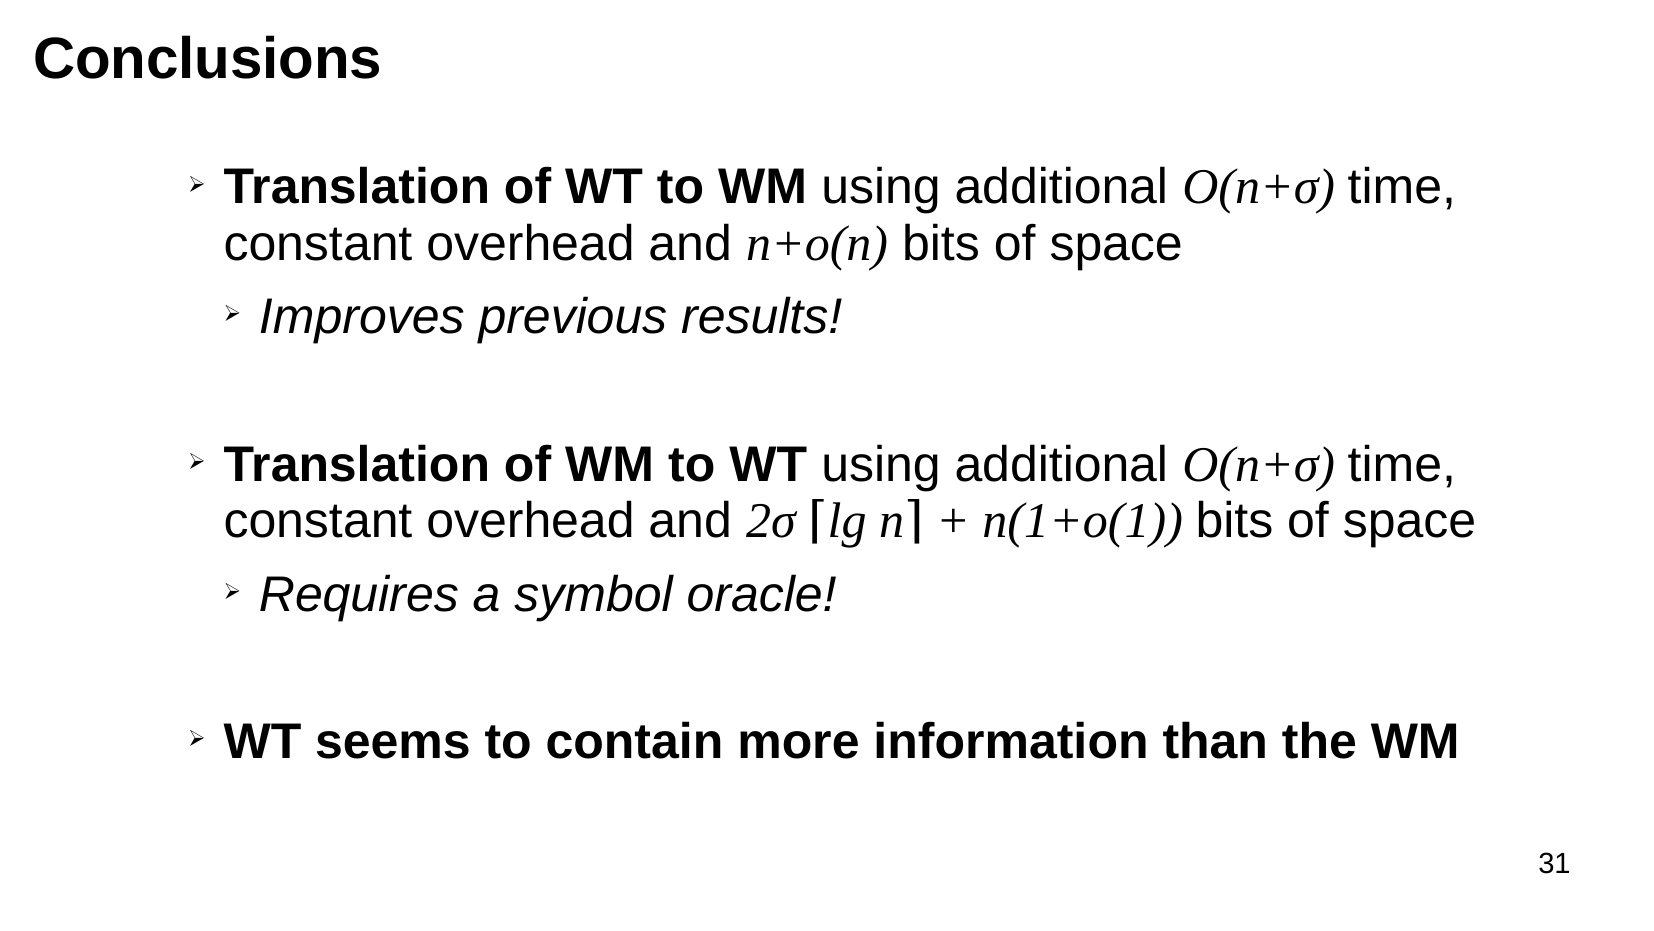

Conclusions
Translation of WT to WM using additional O(n+σ) time,
constant overhead and n+o(n) bits of space
Improves previous results!
Translation of WM to WT using additional O(n+σ) time,
constant overhead and 2σ ⌈lg n⌉ + n(1+o(1)) bits of space
Requires a symbol oracle!
WT seems to contain more information than the WM
31